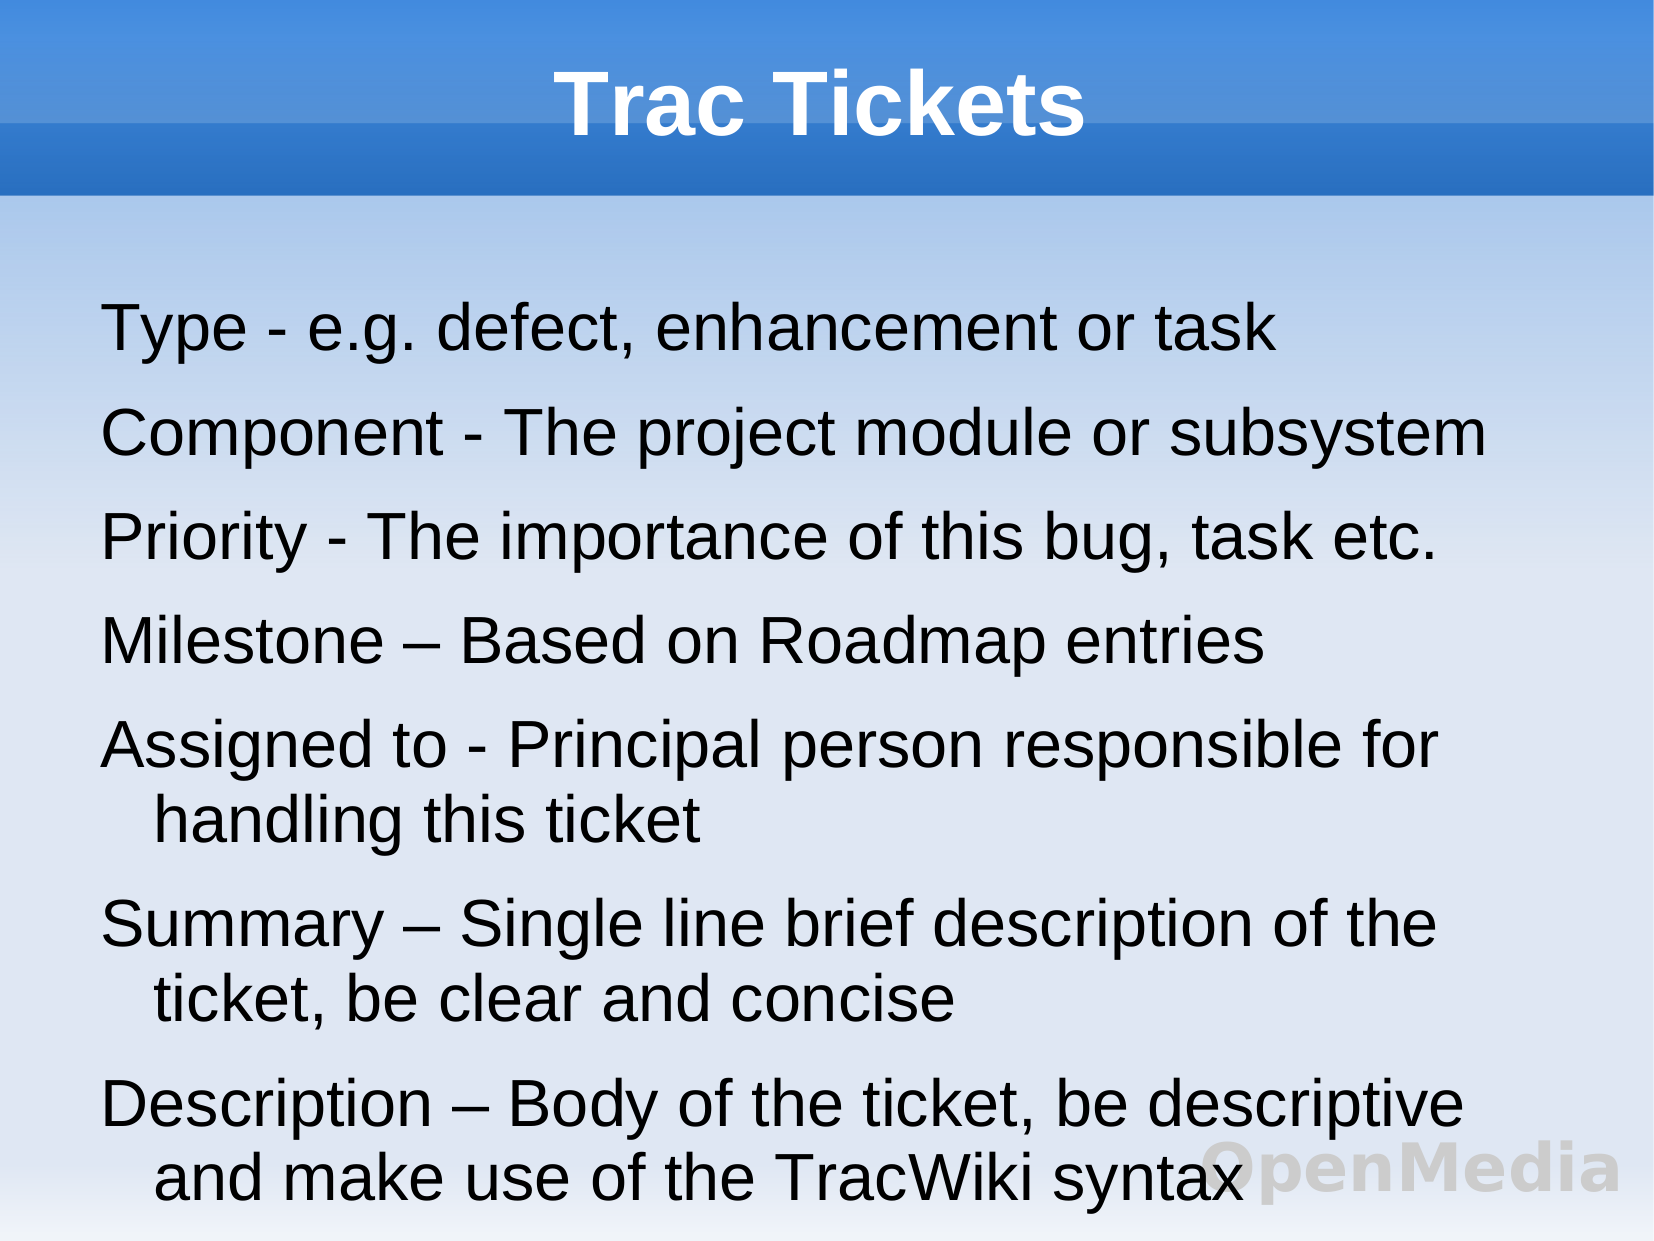

# Trac Tickets
Type - e.g. defect, enhancement or task
Component - The project module or subsystem
Priority - The importance of this bug, task etc.
Milestone – Based on Roadmap entries
Assigned to - Principal person responsible for handling this ticket
Summary – Single line brief description of the ticket, be clear and concise
Description – Body of the ticket, be descriptive and make use of the TracWiki syntax
10